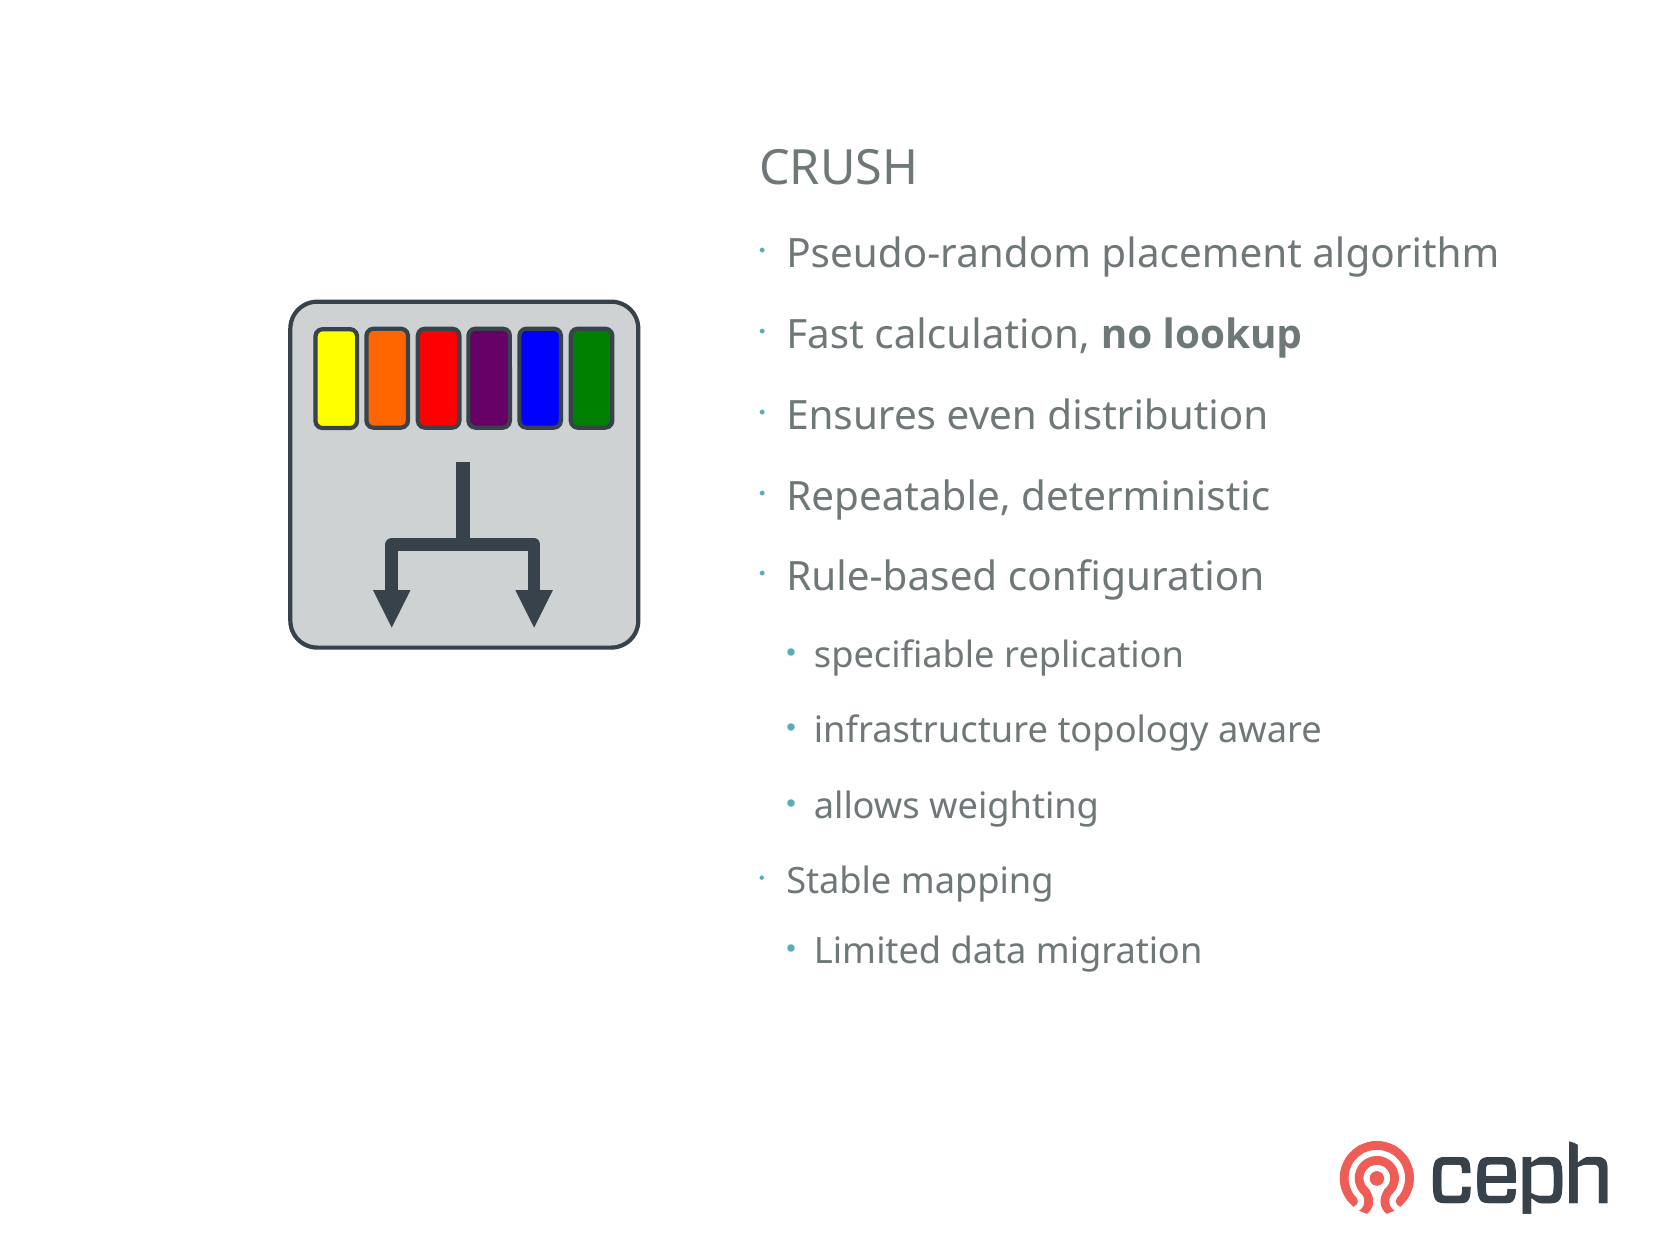

# CRUSH
Pseudo-random placement algorithm
Fast calculation, no lookup
Ensures even distribution
Repeatable, deterministic
Rule-based configuration
specifiable replication
infrastructure topology aware
allows weighting
Stable mapping
Limited data migration